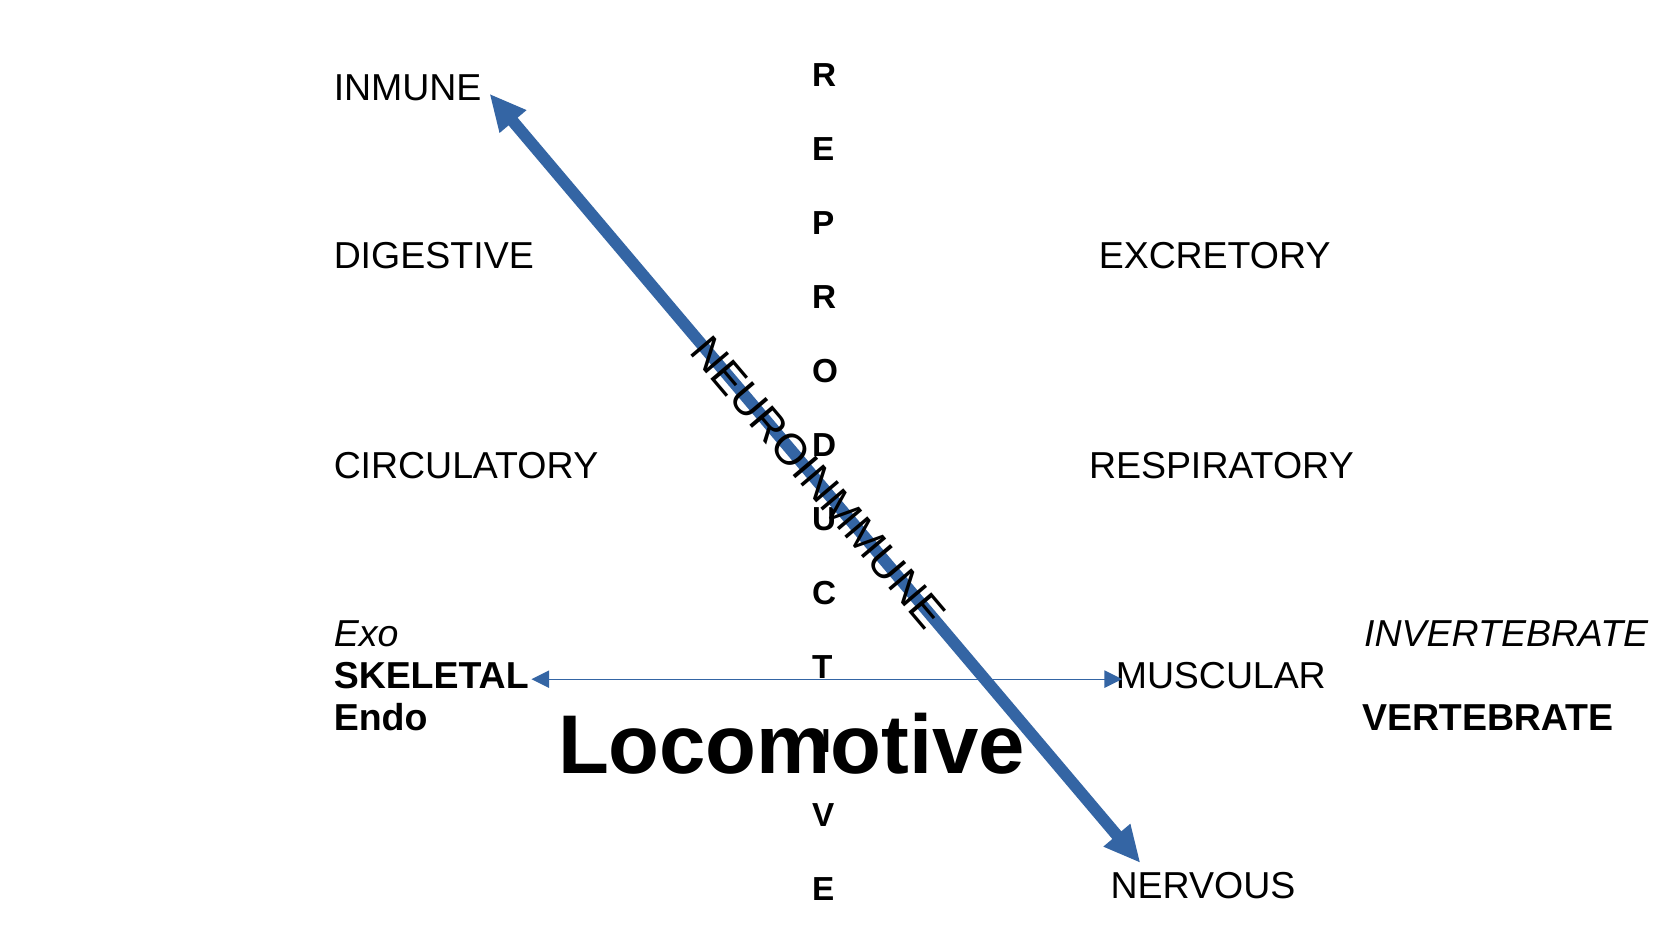

R E P R O D U C T
 I V E
INMUNE
DIGESTIVE EXCRETORY
CIRCULATORY RESPIRATORY
Exo INVERTEBRATE
SKELETAL MUSCULAR
Endo VERTEBRATE
 NERVOUS
 NEUROINMMUNE
Locomotive